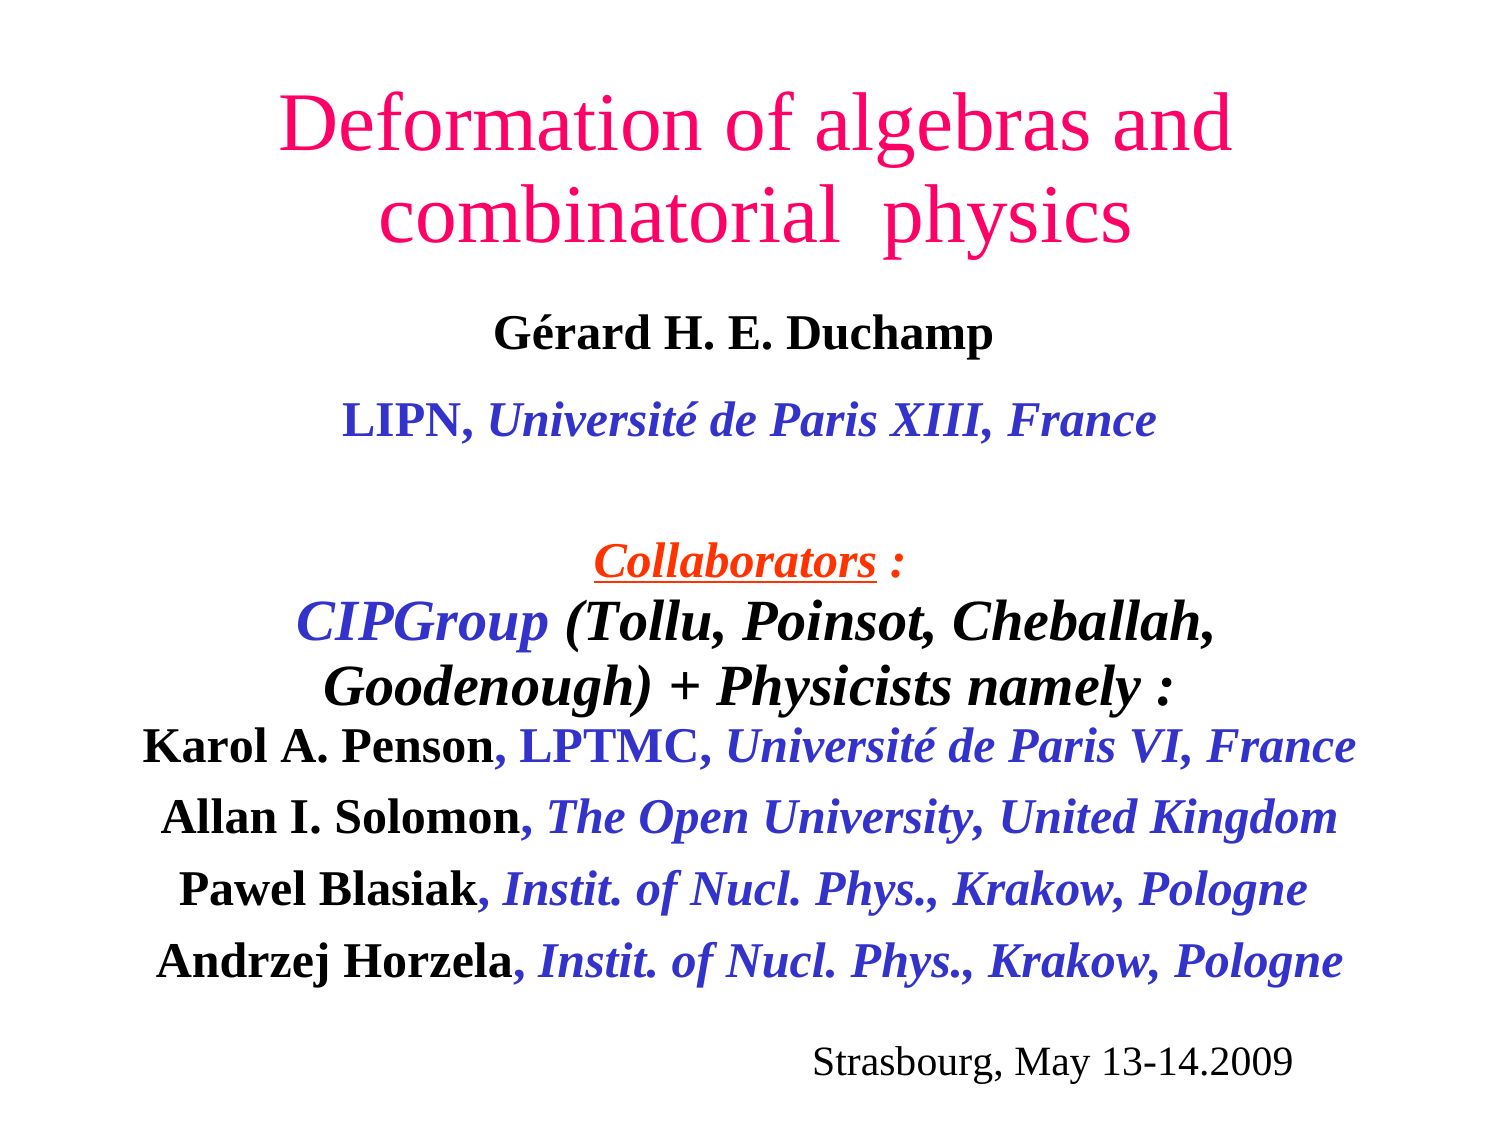

# Deformation of algebras and combinatorial physics
Gérard H. E. Duchamp
LIPN, Université de Paris XIII, France
Collaborators :
 CIPGroup (Tollu, Poinsot, Cheballah, Goodenough) + Physicists namely :
Karol A. Penson, LPTMC, Université de Paris VI, France
Allan I. Solomon, The Open University, United Kingdom
Pawel Blasiak, Instit. of Nucl. Phys., Krakow, Pologne
Andrzej Horzela, Instit. of Nucl. Phys., Krakow, Pologne
Strasbourg, May 13-14.2009